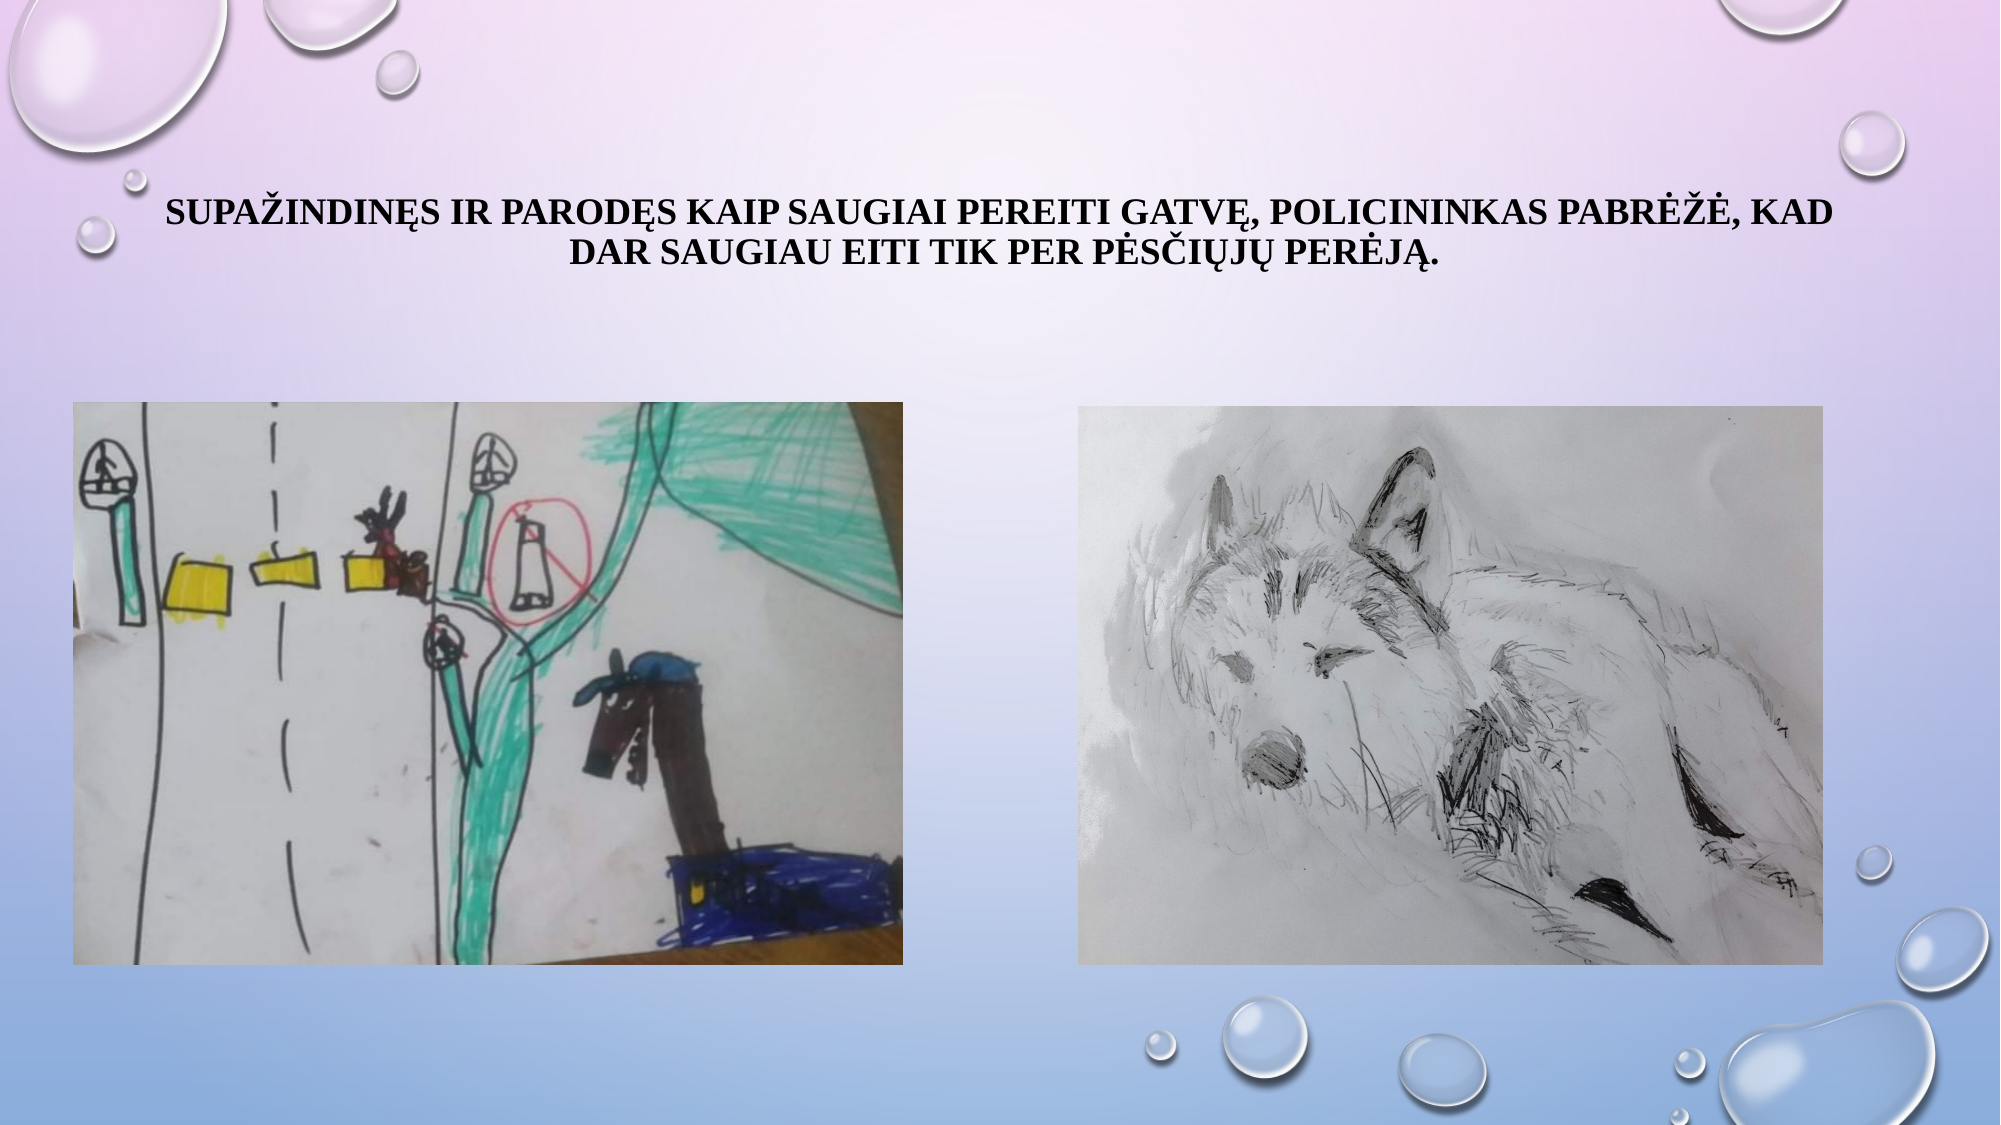

# Supažindinęs ir parodęs kaip saugiai pereiti gatvę, policininkas pabrėžė, kad dar saugiau eiti tik per pėsčiųjų perėją.